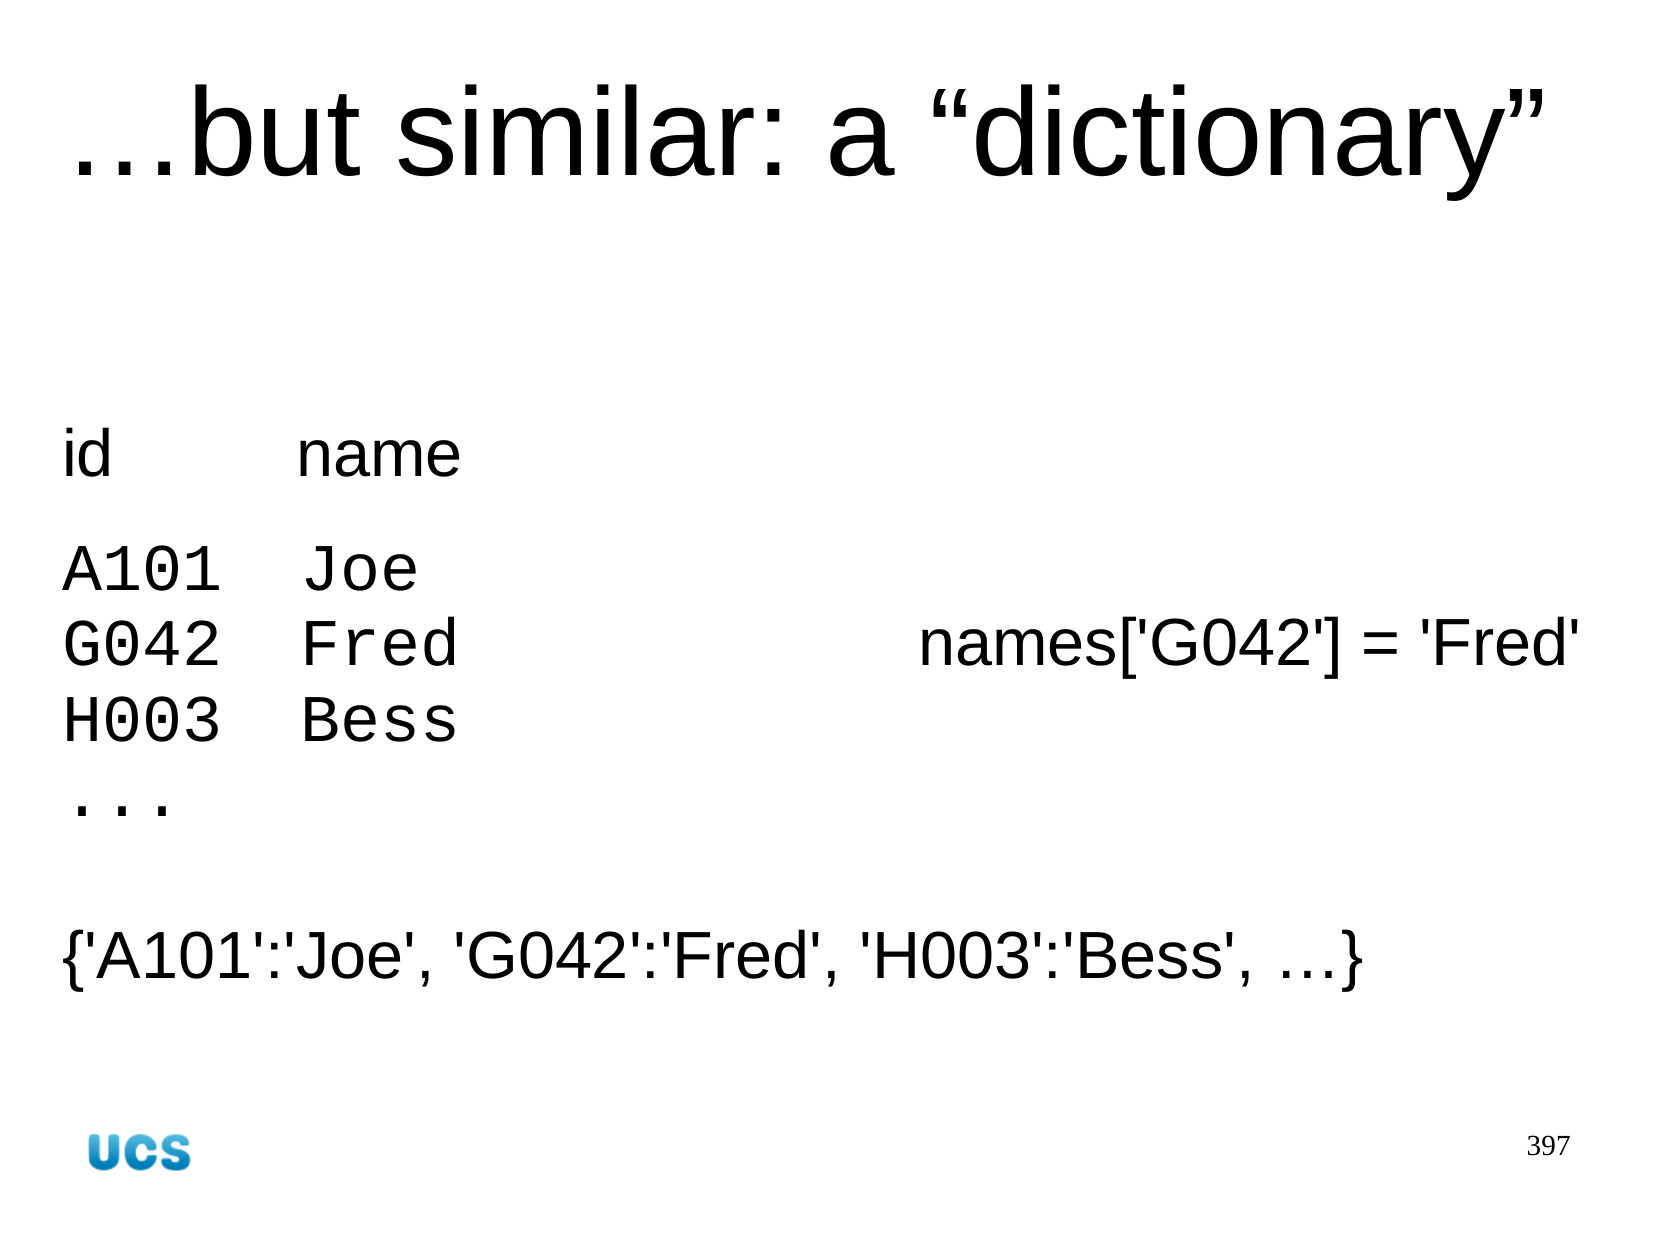

…but similar: a “dictionary”
id	name
A101	Joe
G042	Fred
H003	Bess
...
names['G042'] = 'Fred'
{'A101':'Joe', 'G042':'Fred', 'H003':'Bess', …}
397